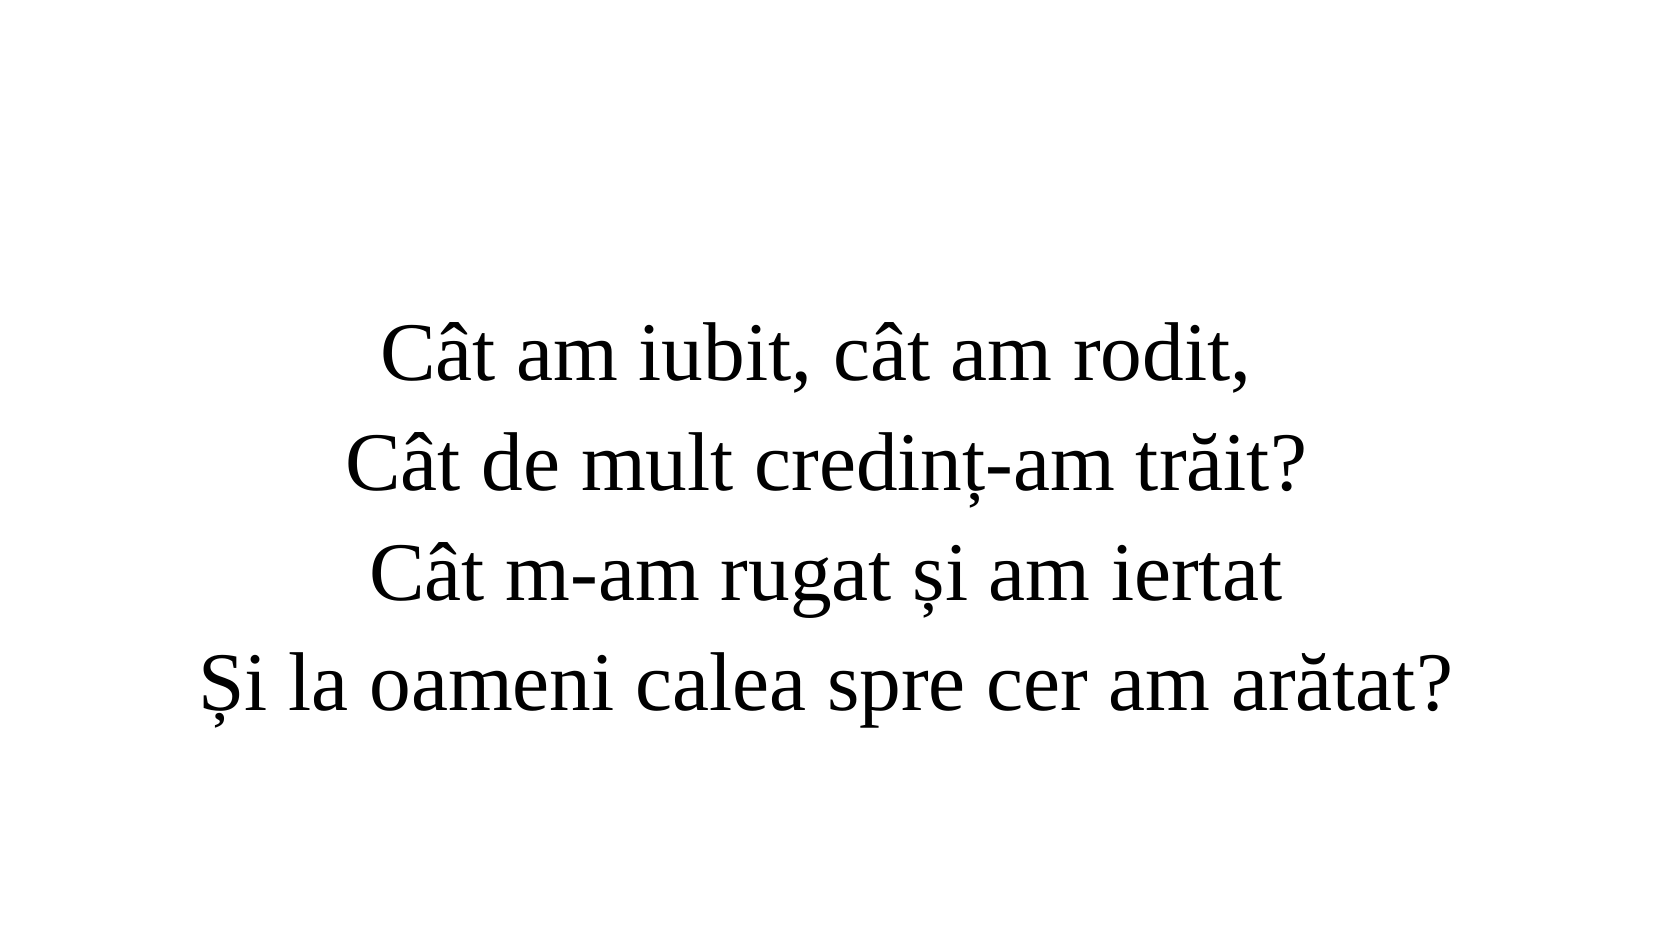

# Cât am iubit, cât am rodit,
Cât de mult credinț-am trăit?
Cât m-am rugat și am iertat
Și la oameni calea spre cer am arătat?